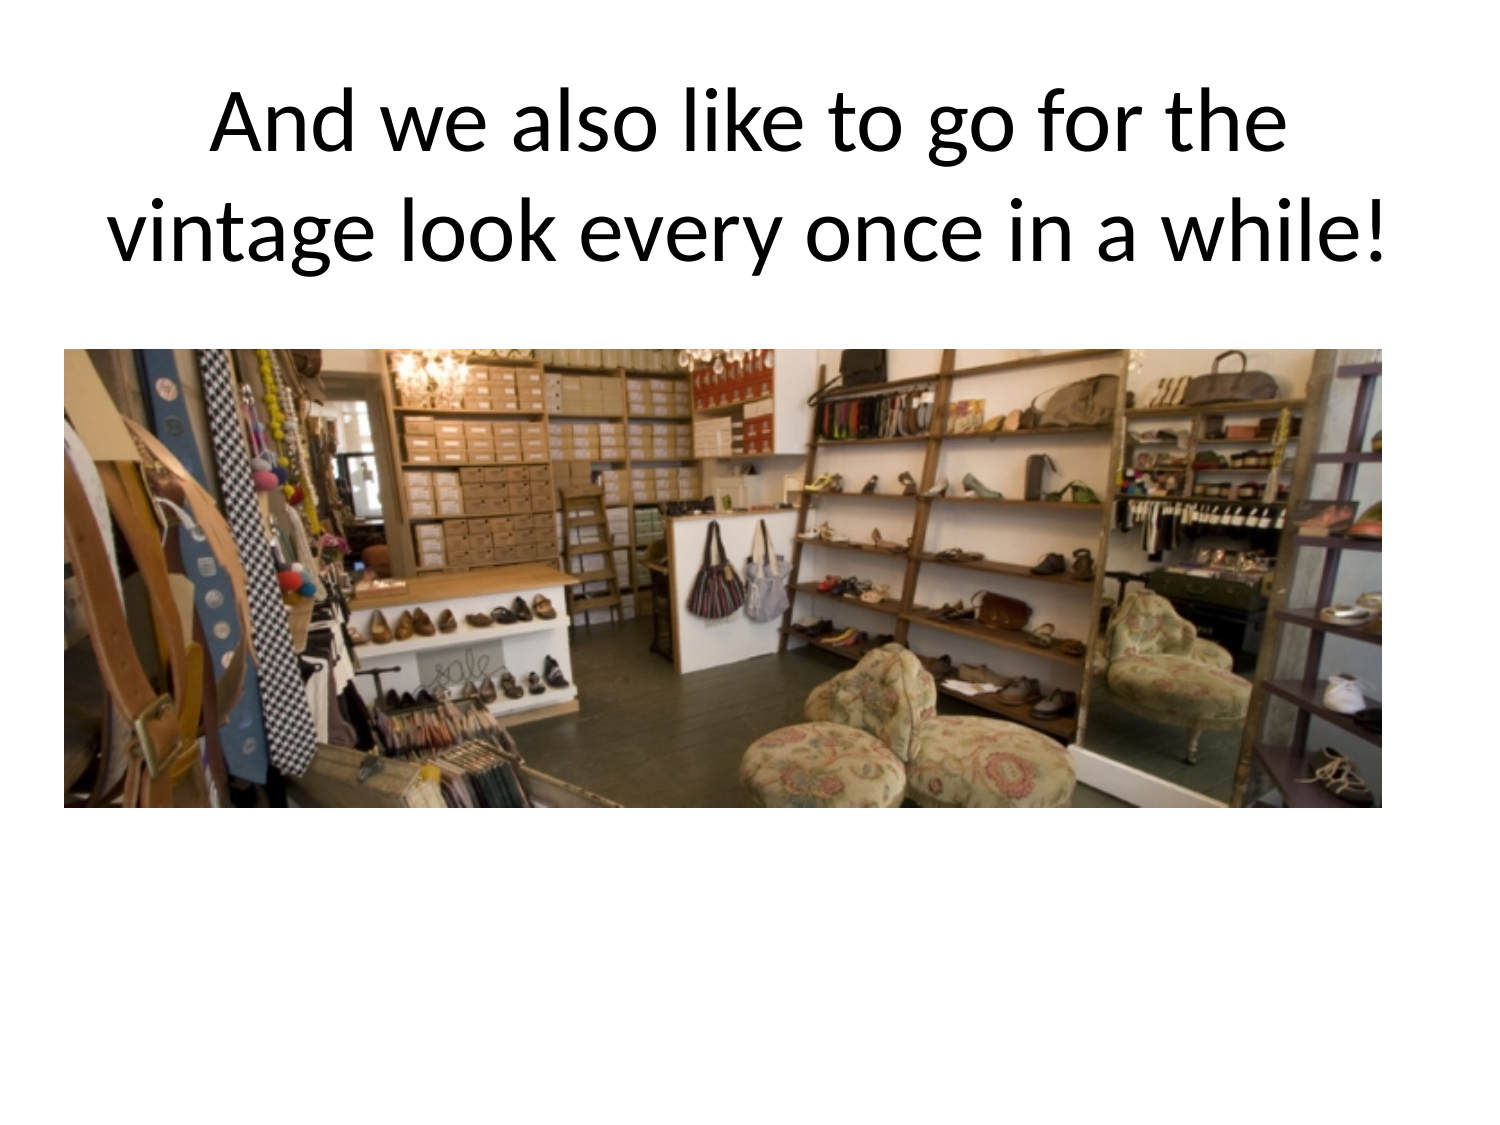

# And we also like to go for the vintage look every once in a while!